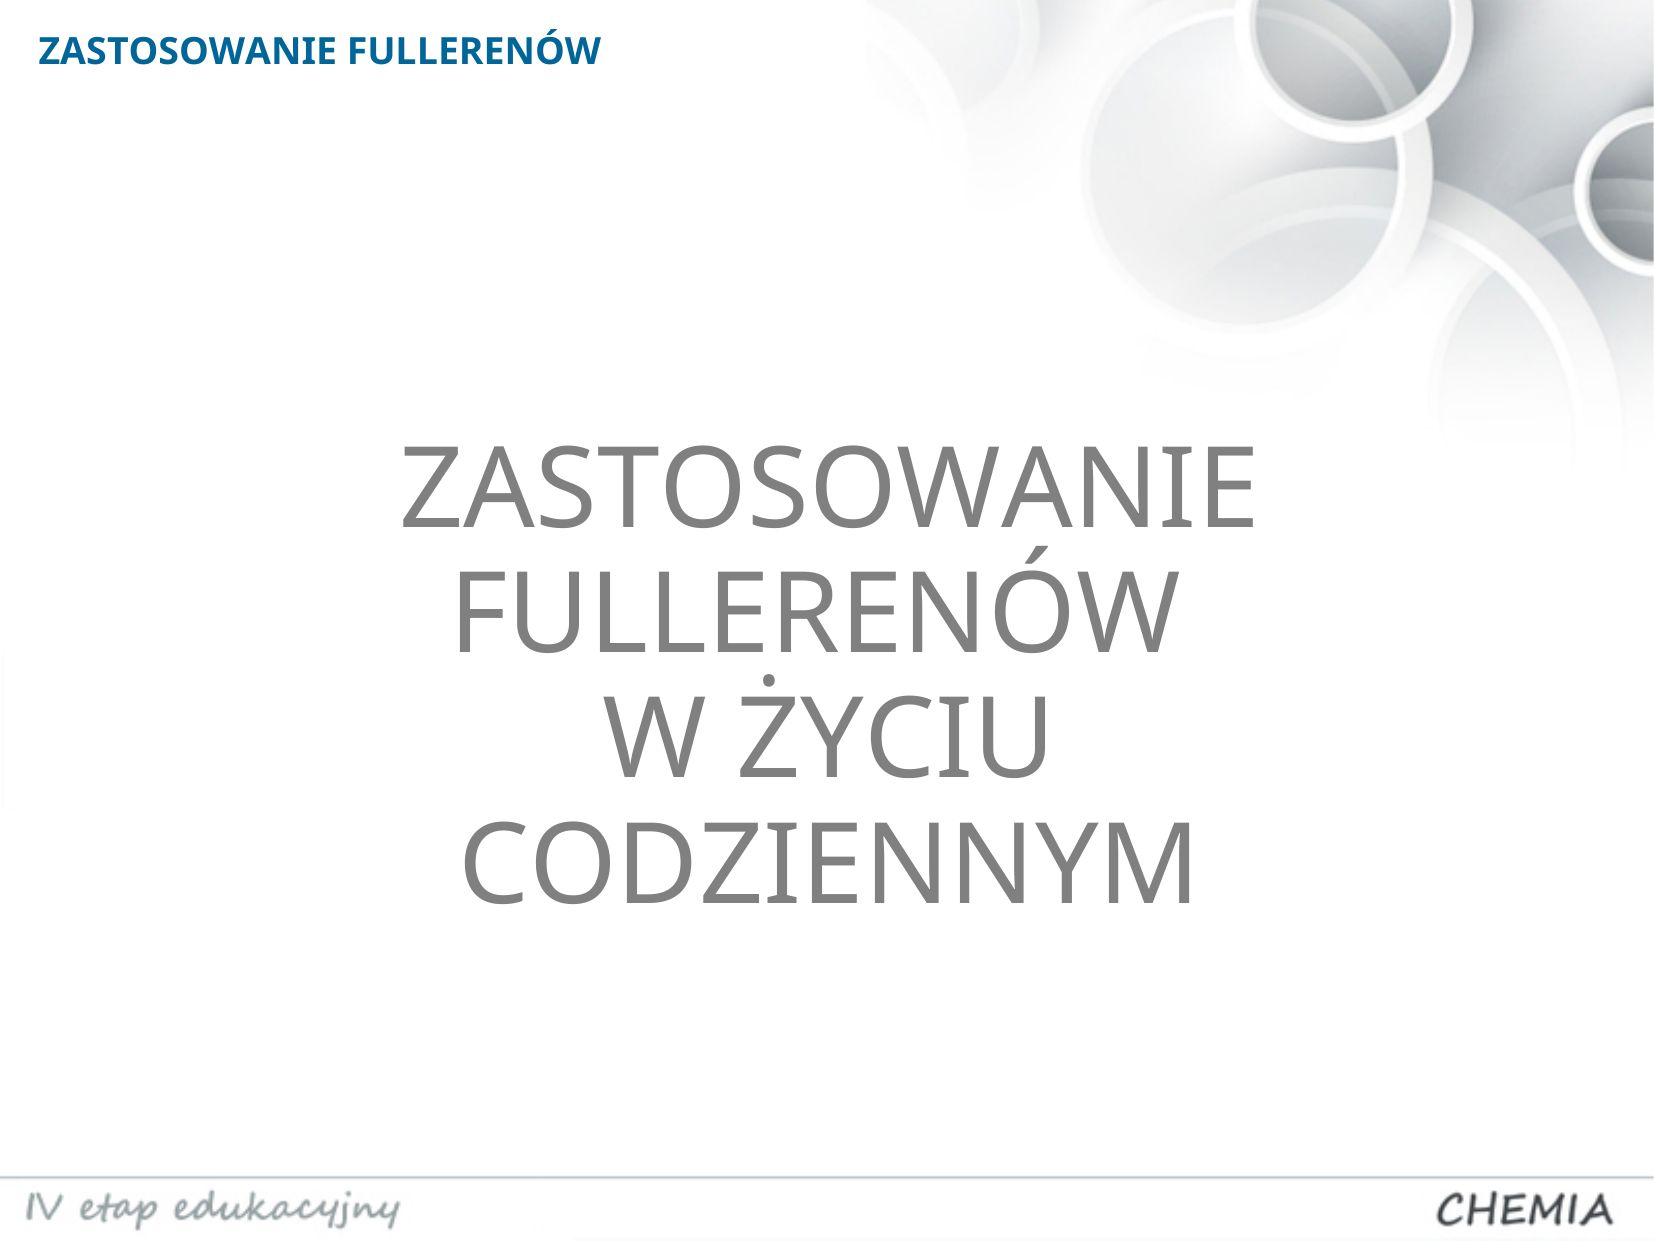

ZASTOSOWANIE FULLERENÓW
ZASTOSOWANIE FULLERENÓW
W ŻYCIU CODZIENNYM